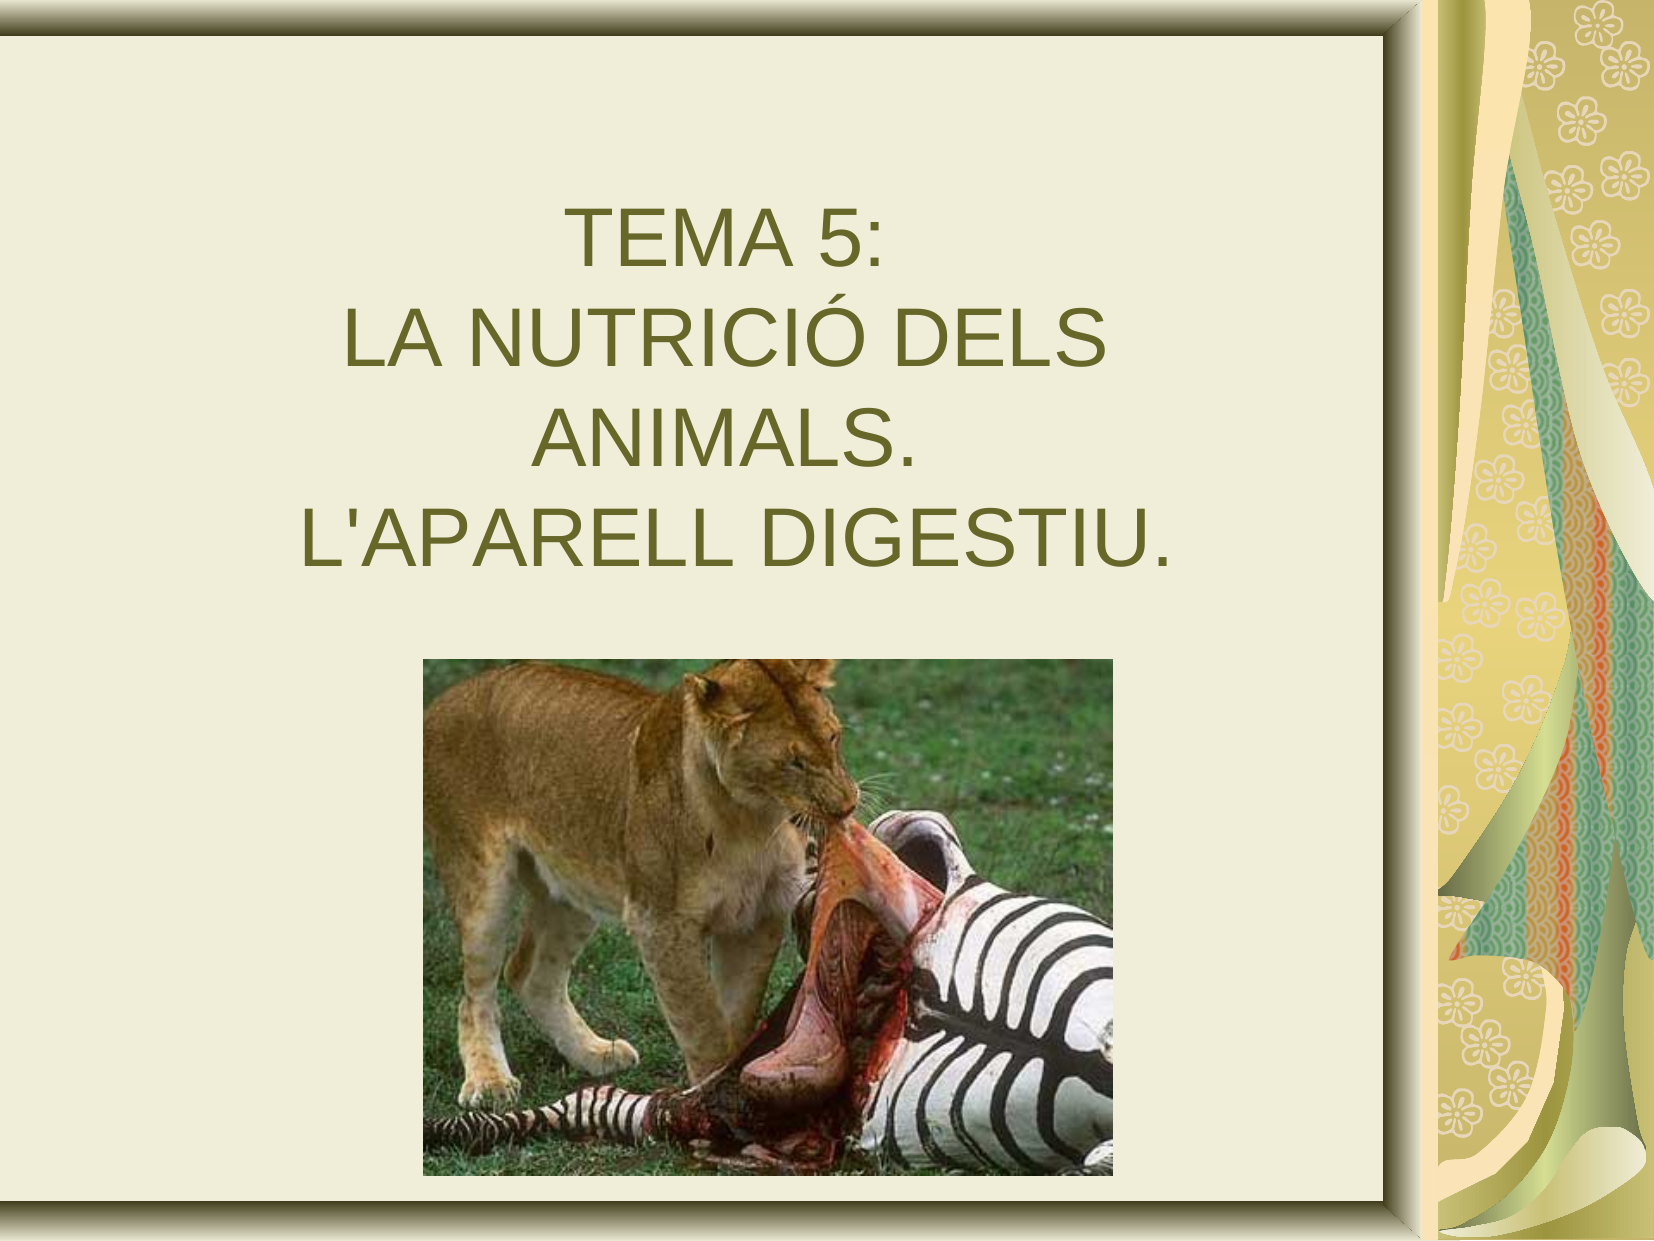

TEMA 5:
LA NUTRICIÓ DELS
ANIMALS.
L'APARELL DIGESTIU.